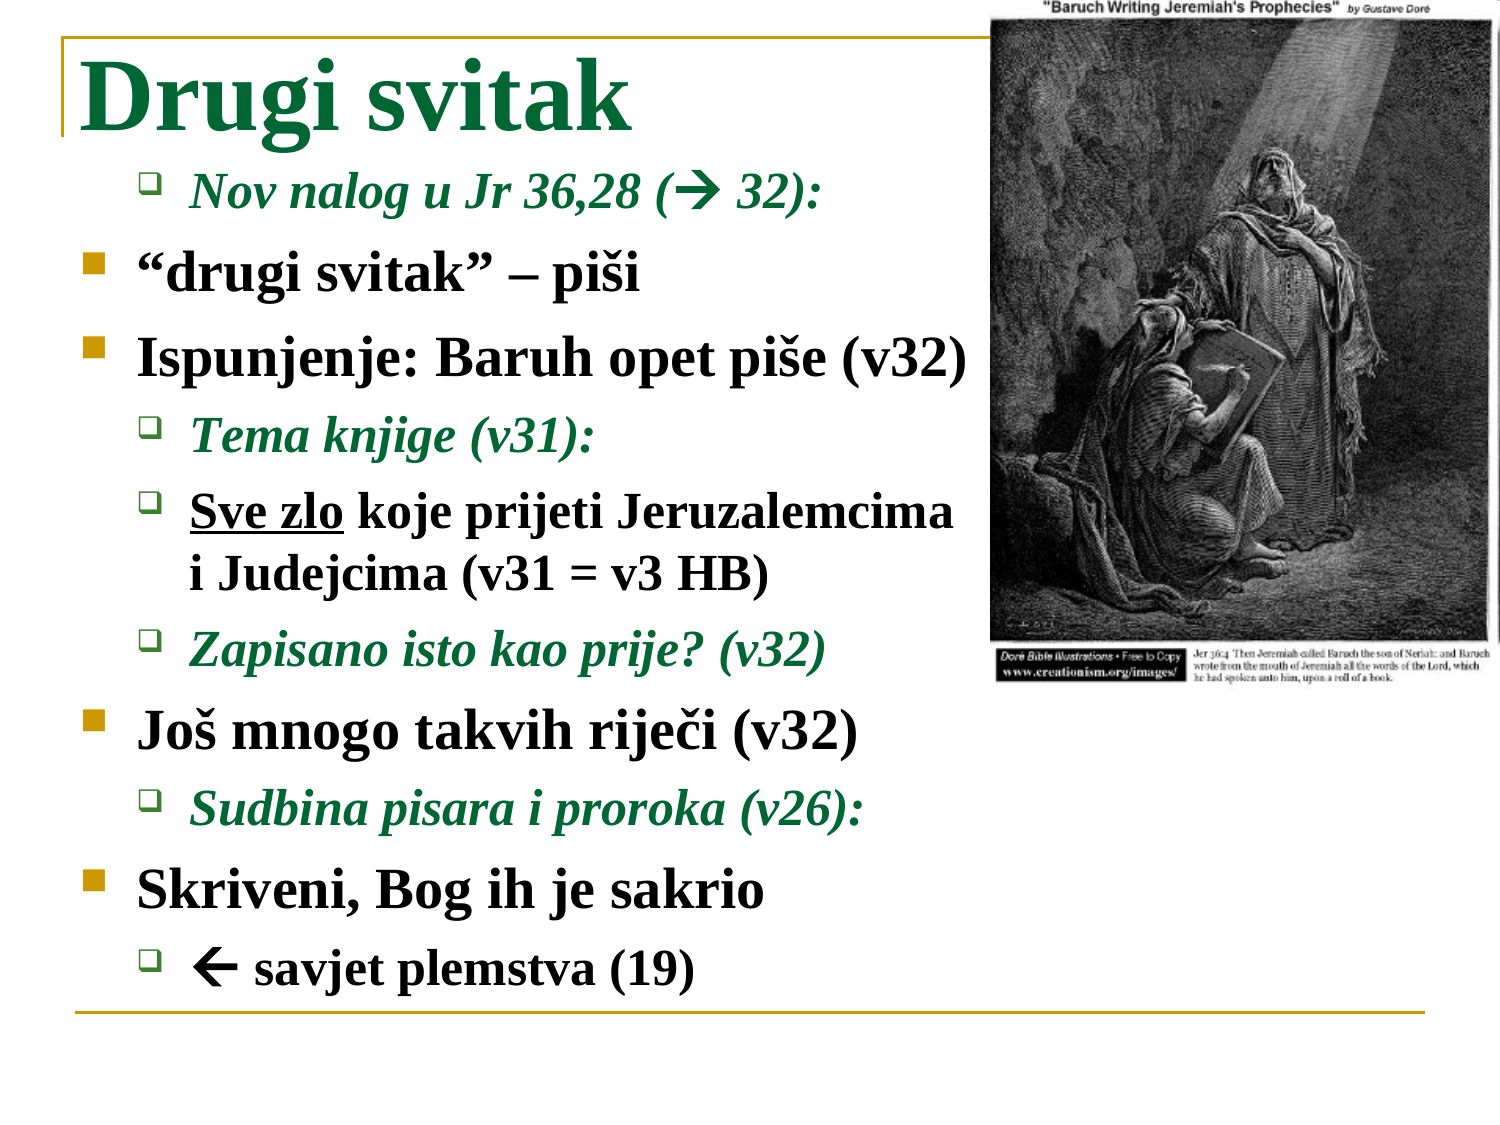

# Drugi svitak
Nov nalog u Jr 36,28 ( 32):
“drugi svitak” – piši
Ispunjenje: Baruh opet piše (v32)
Tema knjige (v31):
Sve zlo koje prijeti Jeruzalemcima
i Judejcima (v31 = v3 HB)
Zapisano isto kao prije? (v32)
Još mnogo takvih riječi (v32)
Sudbina pisara i proroka (v26):
Skriveni, Bog ih je sakrio
 savjet plemstva (19)